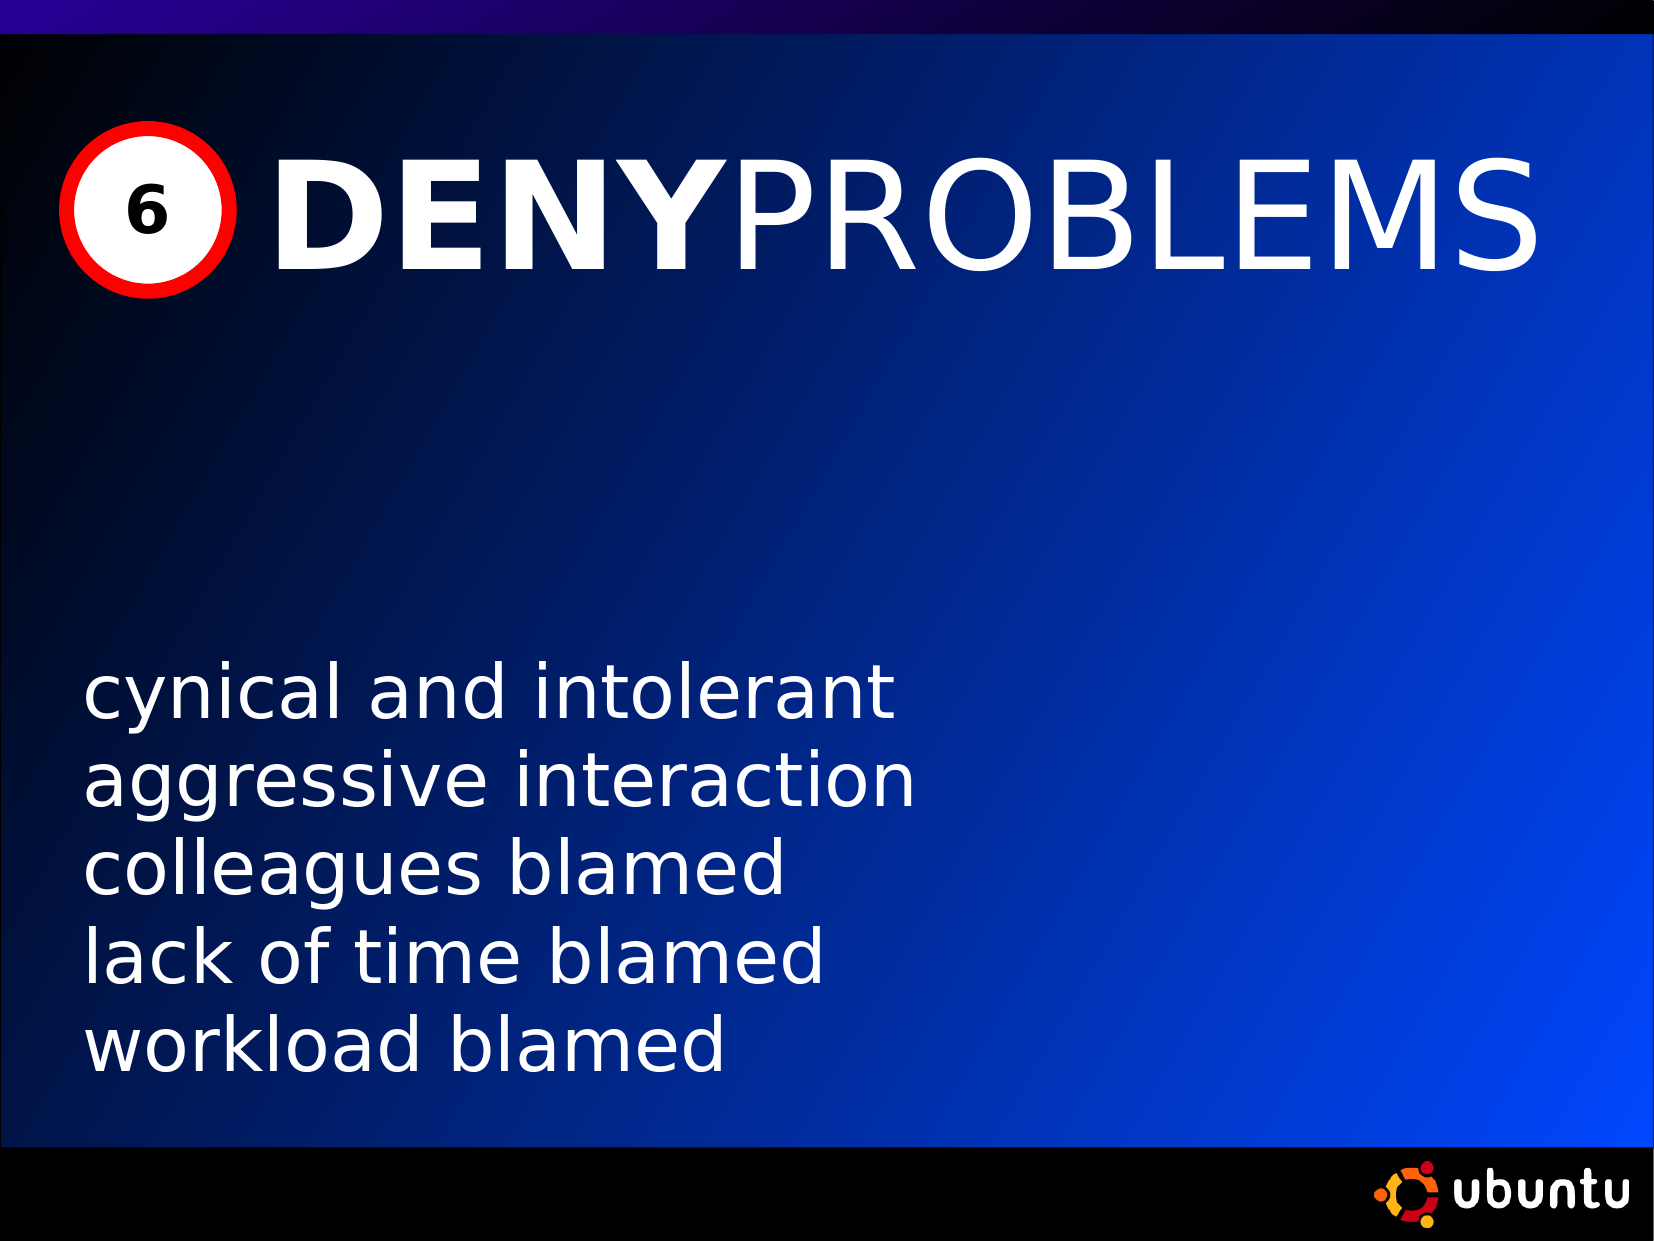

6
DENYPROBLEMS
cynical and intolerant
aggressive interaction
colleagues blamed
lack of time blamed
workload blamed